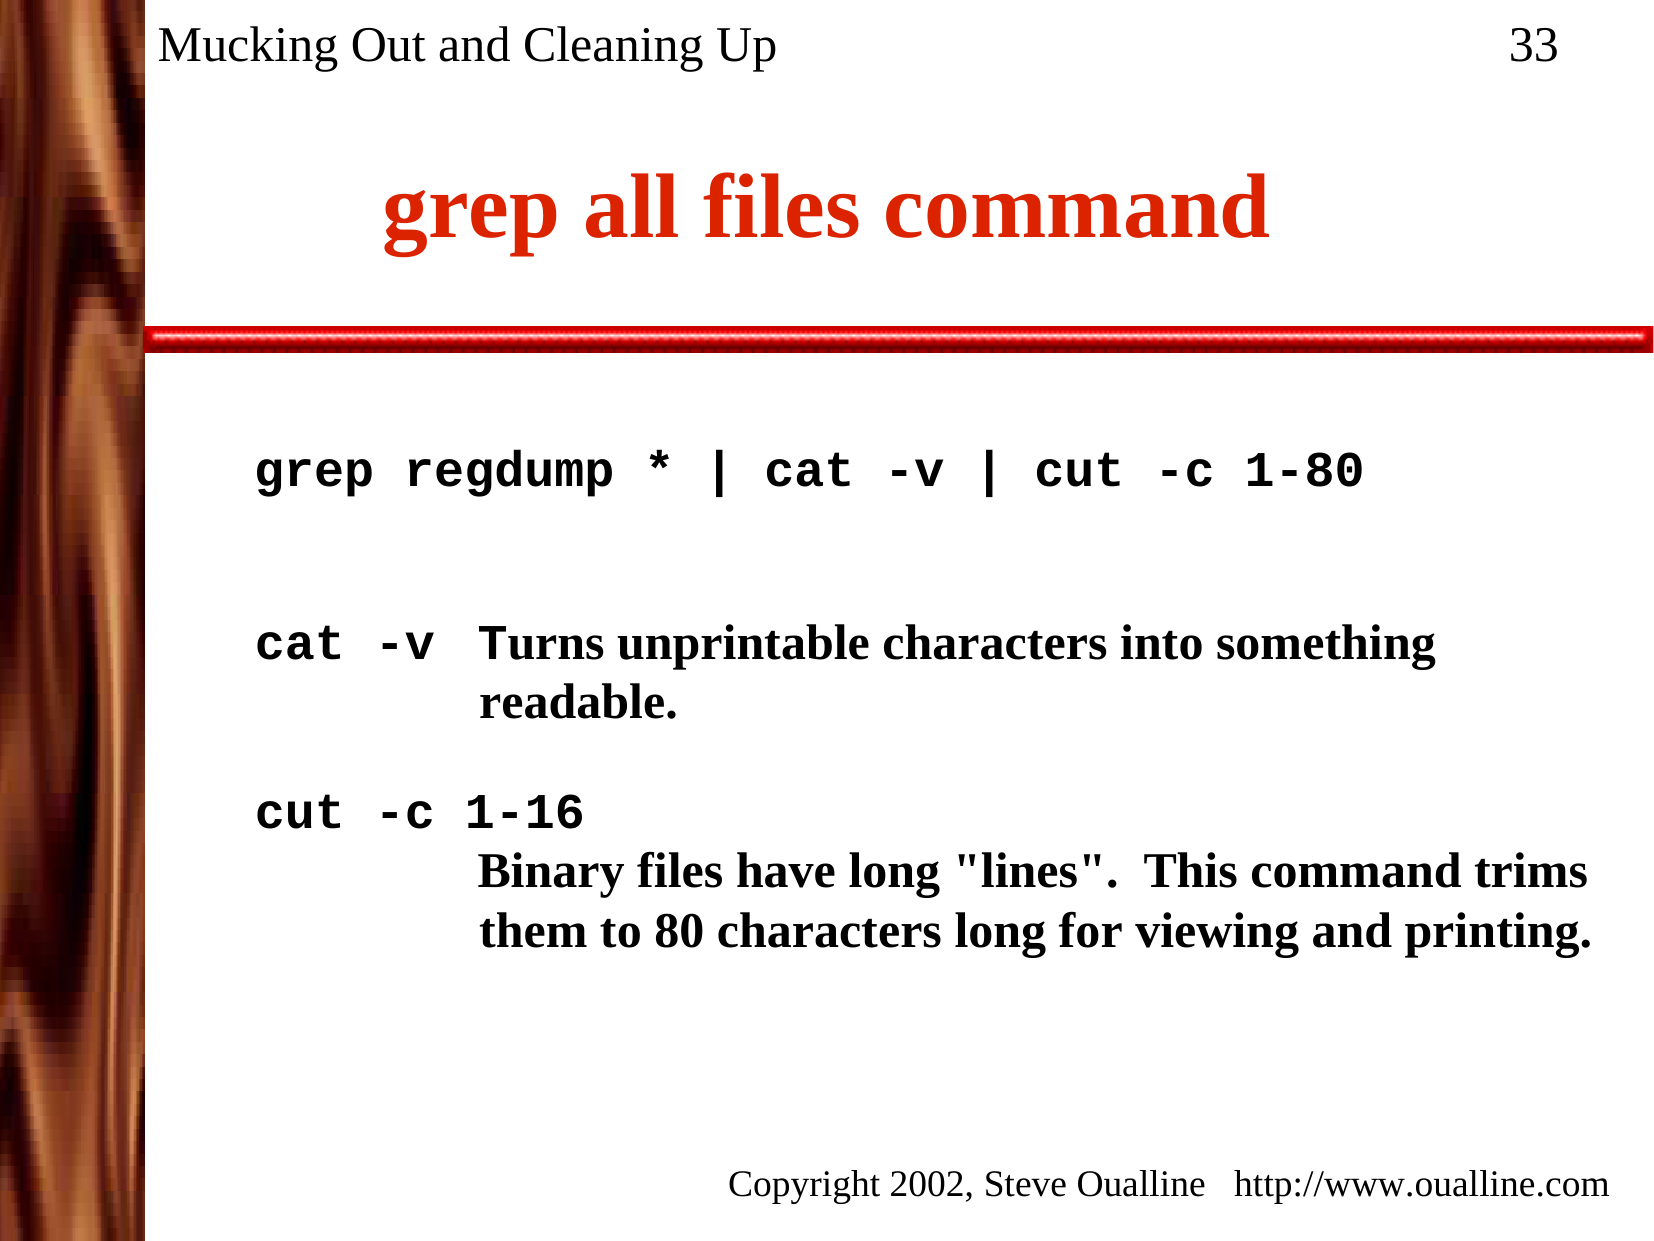

# grep all files command
grep regdump * | cat -v | cut -c 1-80
cat -v	Turns unprintable characters into something readable.
cut -c 1-16
	Binary files have long "lines". This command trims them to 80 characters long for viewing and printing.